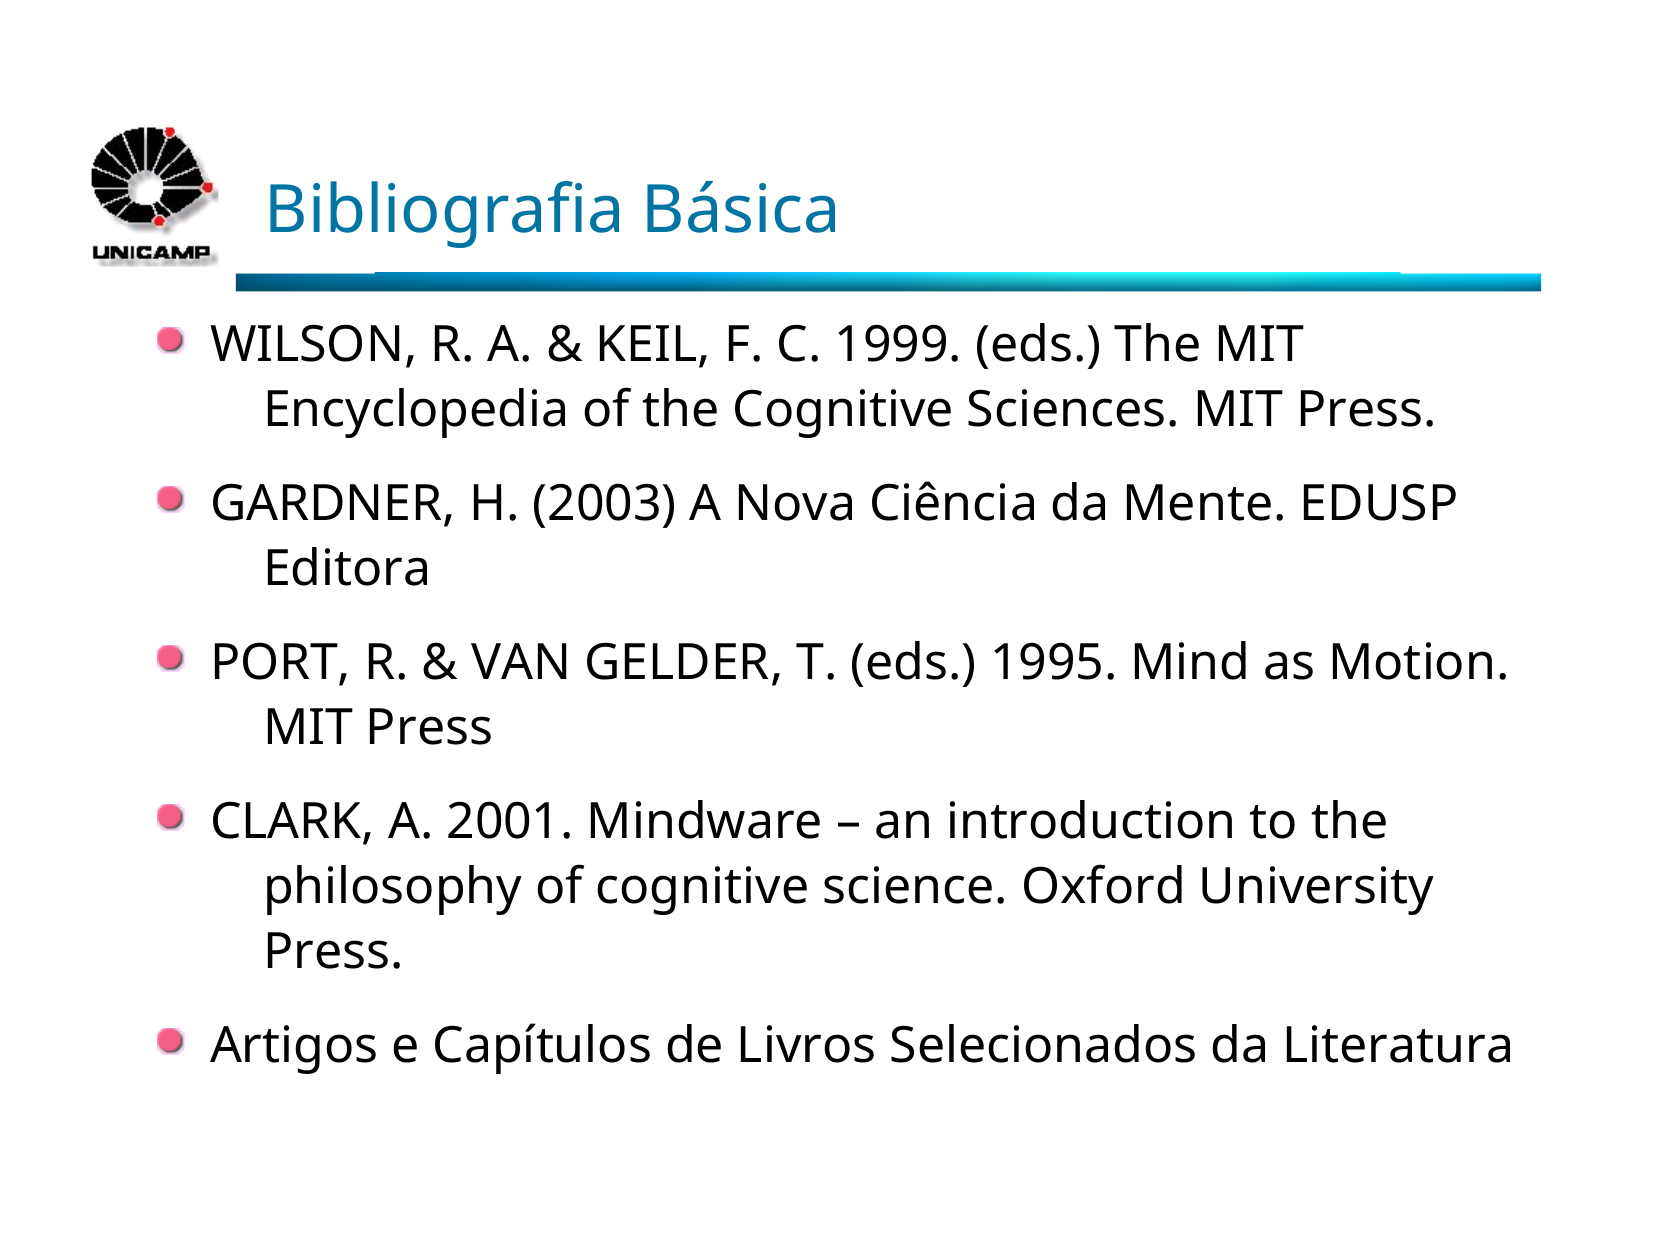

# Bibliografia Básica
WILSON, R. A. & KEIL, F. C. 1999. (eds.) The MIT Encyclopedia of the Cognitive Sciences. MIT Press.
GARDNER, H. (2003) A Nova Ciência da Mente. EDUSP Editora
PORT, R. & VAN GELDER, T. (eds.) 1995. Mind as Motion. MIT Press
CLARK, A. 2001. Mindware – an introduction to the philosophy of cognitive science. Oxford University Press.
Artigos e Capítulos de Livros Selecionados da Literatura